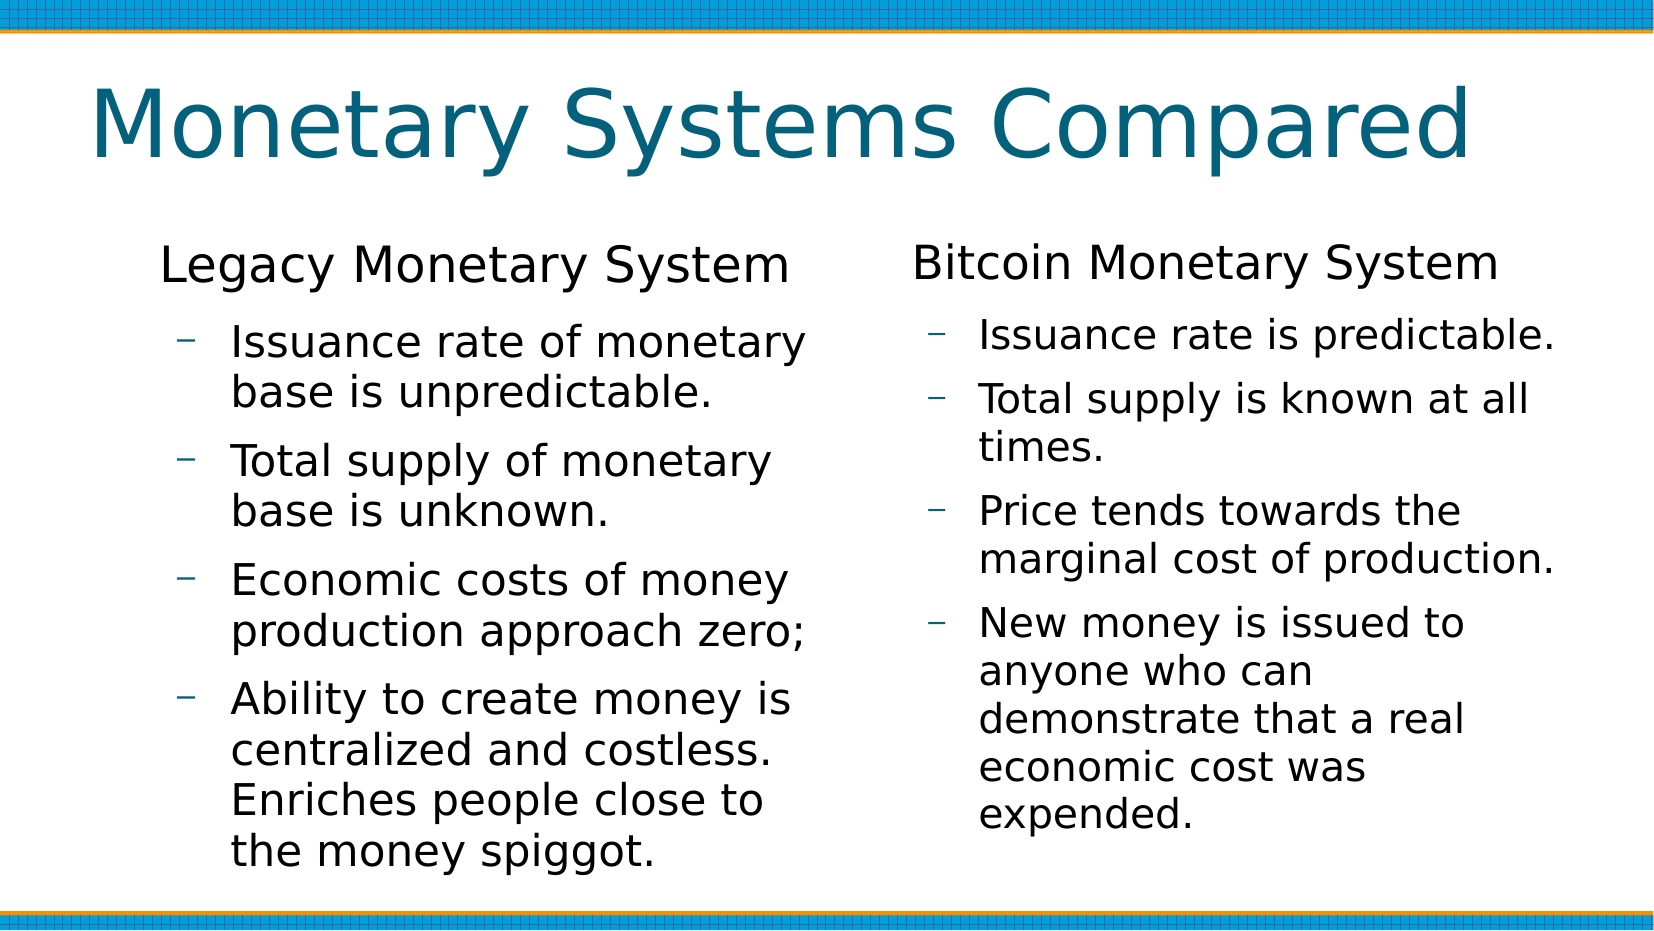

# Monetary Systems Compared
Legacy Monetary System
Issuance rate of monetary base is unpredictable.
Total supply of monetary base is unknown.
Economic costs of money production approach zero;
Ability to create money is centralized and costless. Enriches people close to the money spiggot.
Bitcoin Monetary System
Issuance rate is predictable.
Total supply is known at all times.
Price tends towards the marginal cost of production.
New money is issued to anyone who can demonstrate that a real economic cost was expended.